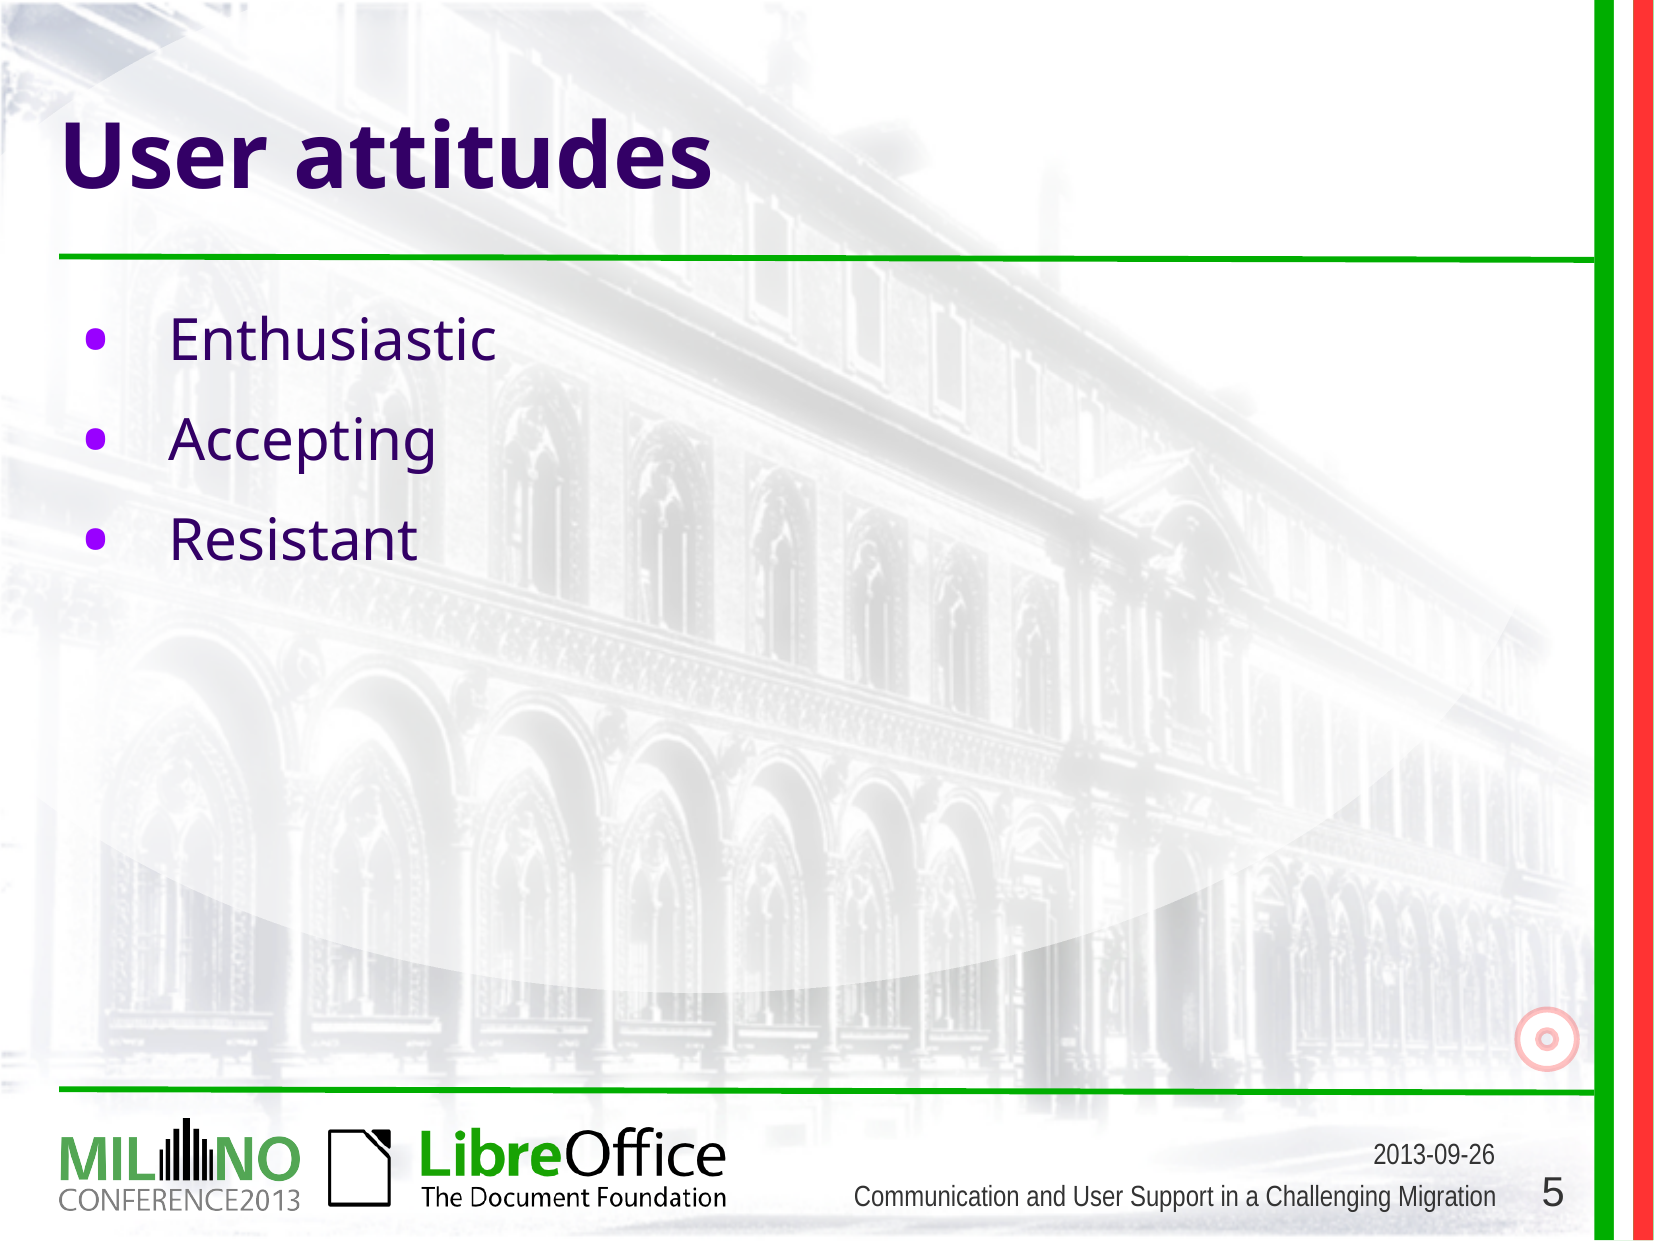

# User attitudes
Enthusiastic
Accepting
Resistant
2013-09-26
5
Communication and User Support in a Challenging Migration